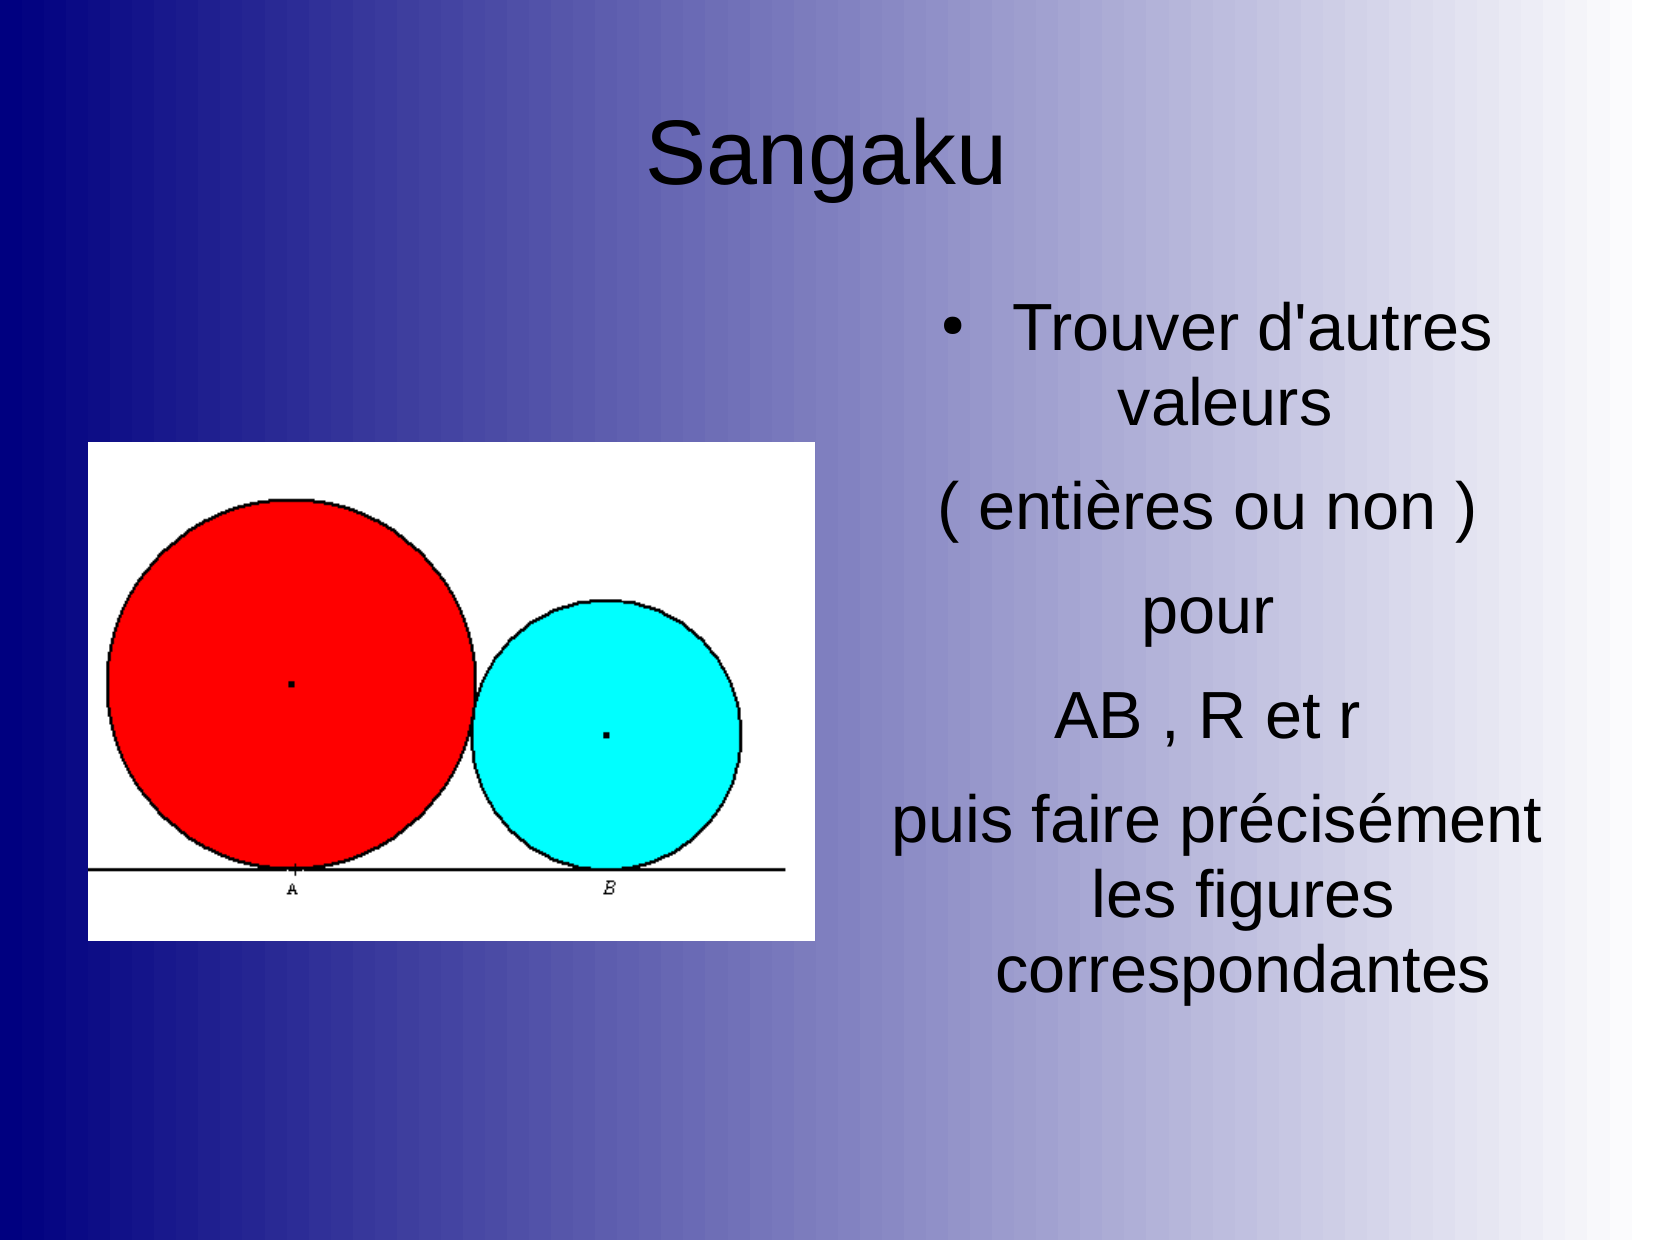

# Sangaku
 Trouver d'autres valeurs
( entières ou non )
pour
AB , R et r
puis faire précisément les figures correspondantes